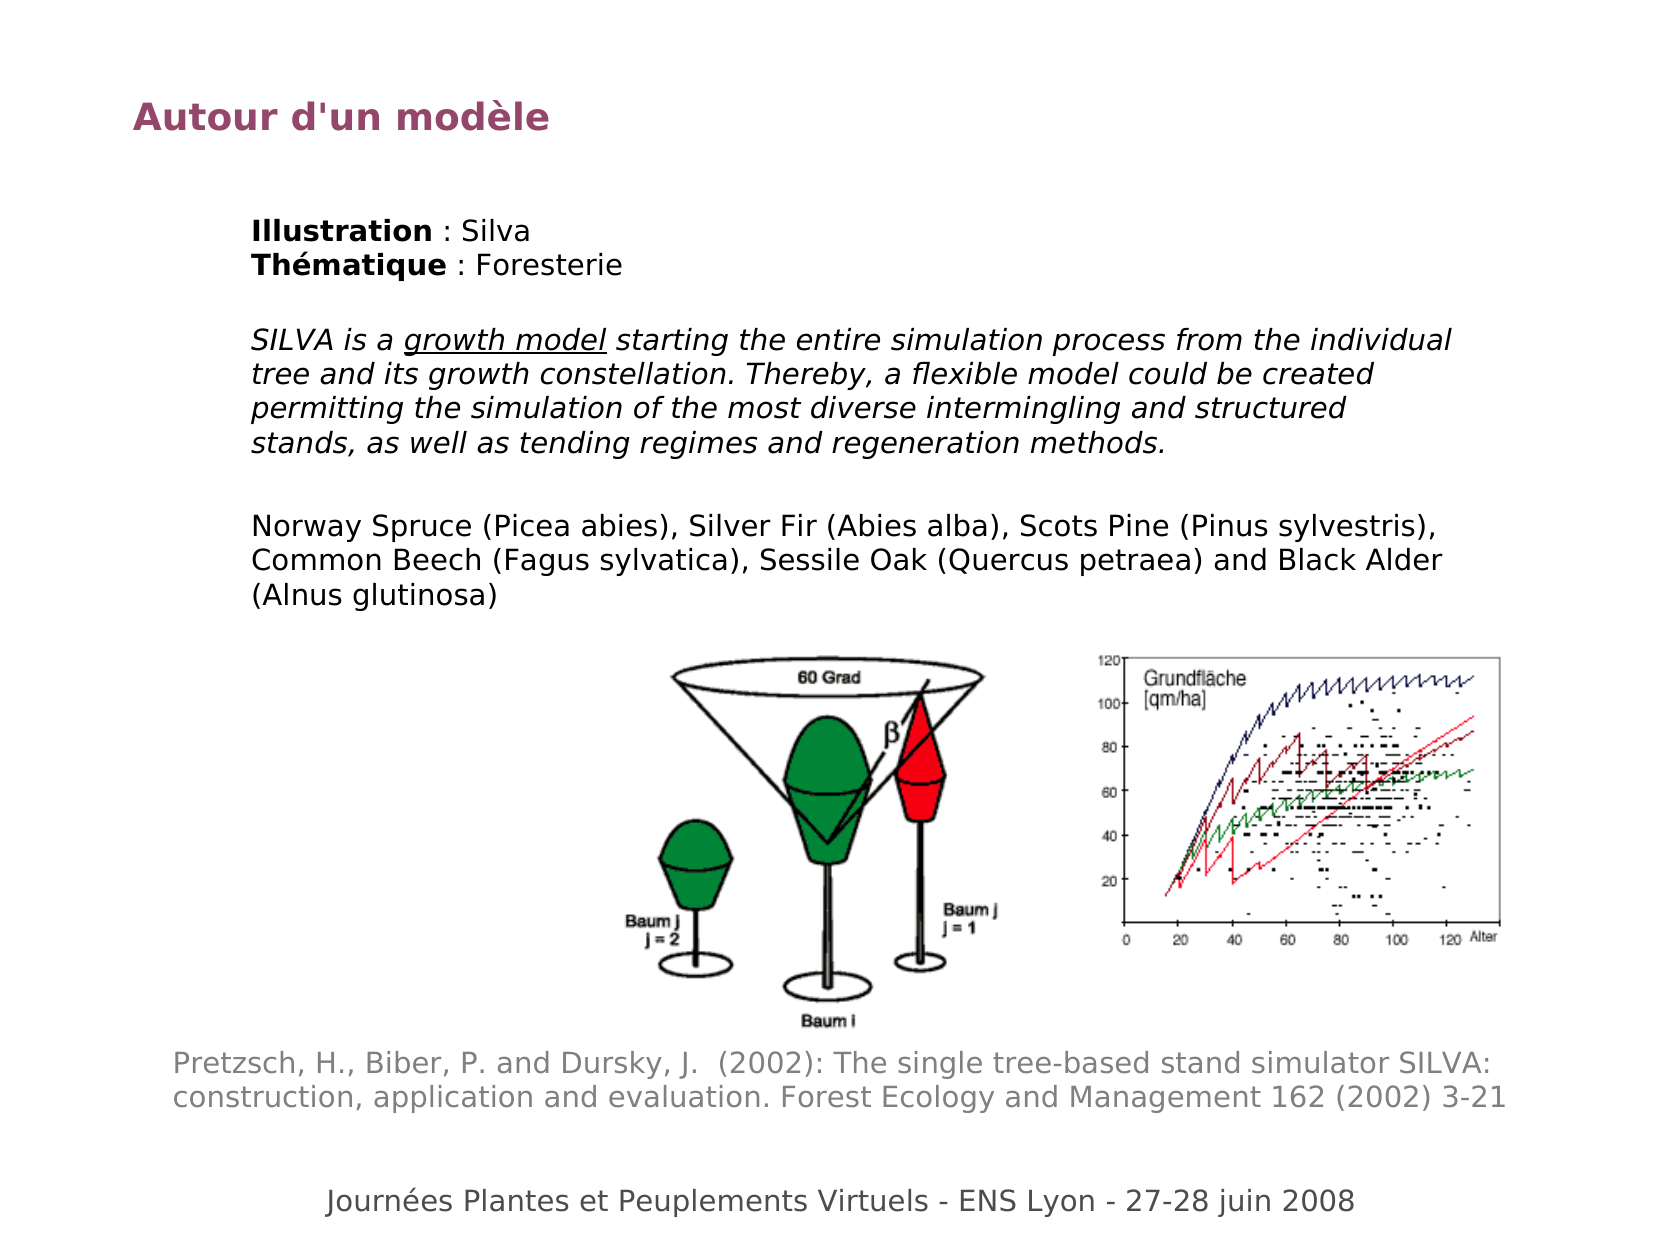

Autour d'un modèle
Illustration : Silva
Thématique : Foresterie
SILVA is a growth model starting the entire simulation process from the individual tree and its growth constellation. Thereby, a flexible model could be created permitting the simulation of the most diverse intermingling and structured stands, as well as tending regimes and regeneration methods.
Norway Spruce (Picea abies), Silver Fir (Abies alba), Scots Pine (Pinus sylvestris), Common Beech (Fagus sylvatica), Sessile Oak (Quercus petraea) and Black Alder (Alnus glutinosa)
Pretzsch, H., Biber, P. and Dursky, J. (2002): The single tree-based stand simulator SILVA: construction, application and evaluation. Forest Ecology and Management 162 (2002) 3-21
Journées Plantes et Peuplements Virtuels - ENS Lyon - 27-28 juin 2008